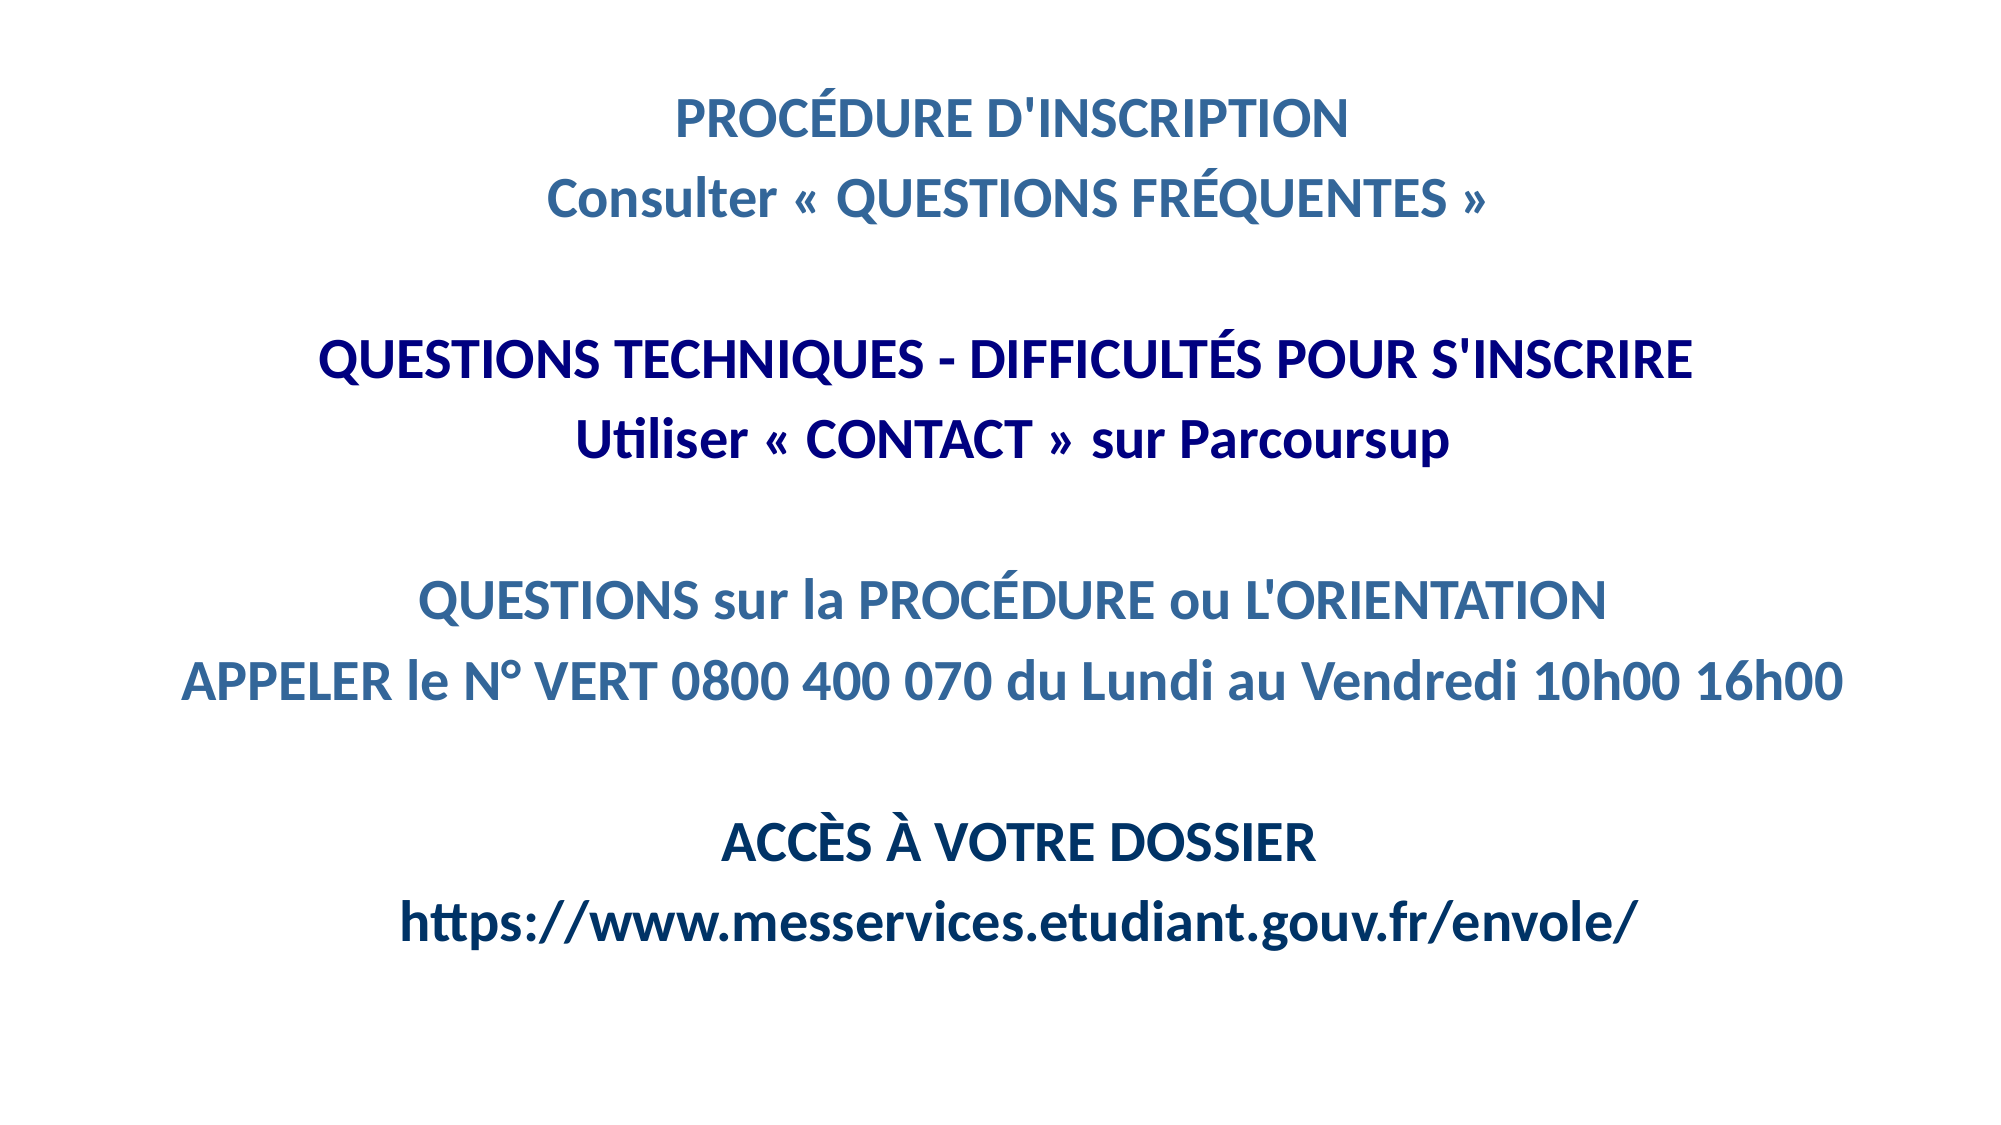

# PROCÉDURE D'INSCRIPTION  Consulter « QUESTIONS FRÉQUENTES » QUESTIONS TECHNIQUES - DIFFICULTÉS POUR S'INSCRIRE Utiliser « CONTACT » sur Parcoursup QUESTIONS sur la PROCÉDURE ou L'ORIENTATION  APPELER le N° VERT 0800 400 070 du Lundi au Vendredi 10h00 16h00 ACCÈS À VOTRE DOSSIER https://www.messervices.etudiant.gouv.fr/envole/